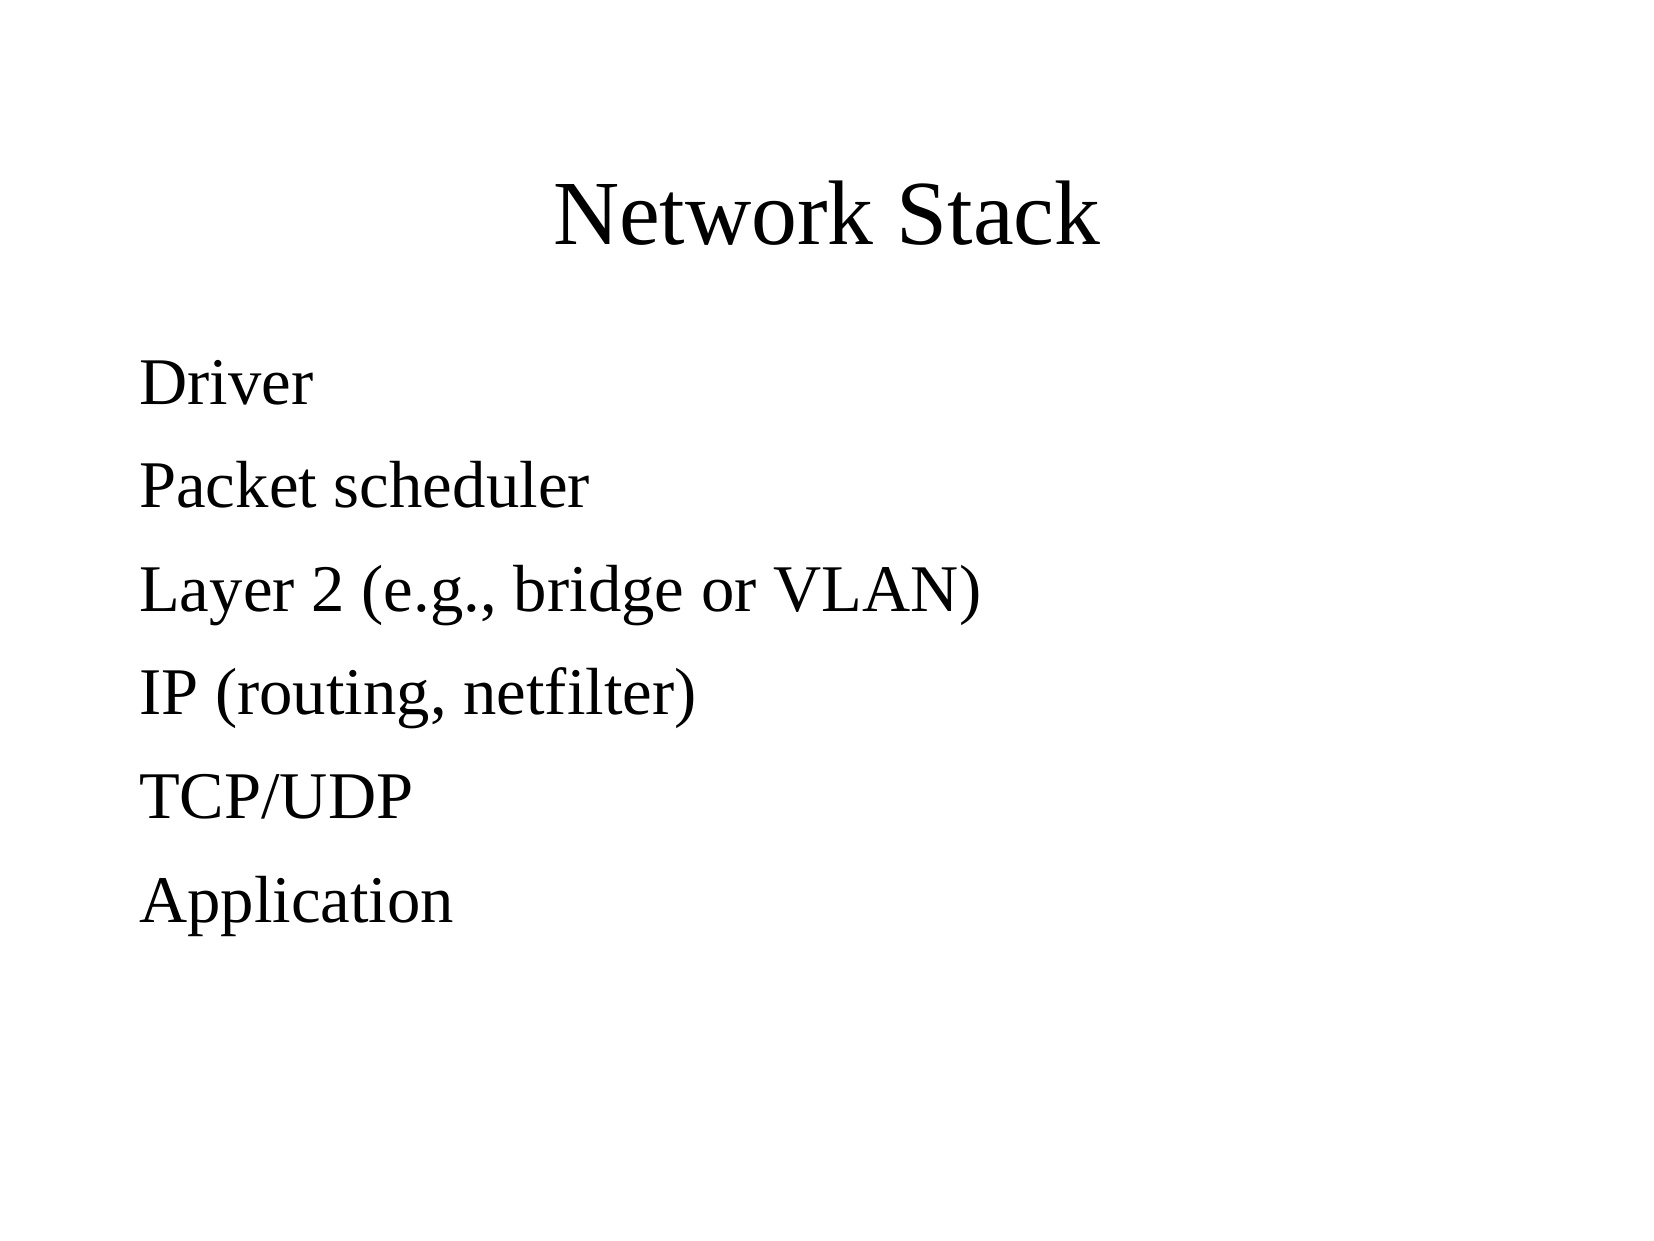

# Network Stack
Driver
Packet scheduler
Layer 2 (e.g., bridge or VLAN)
IP (routing, netfilter)
TCP/UDP
Application